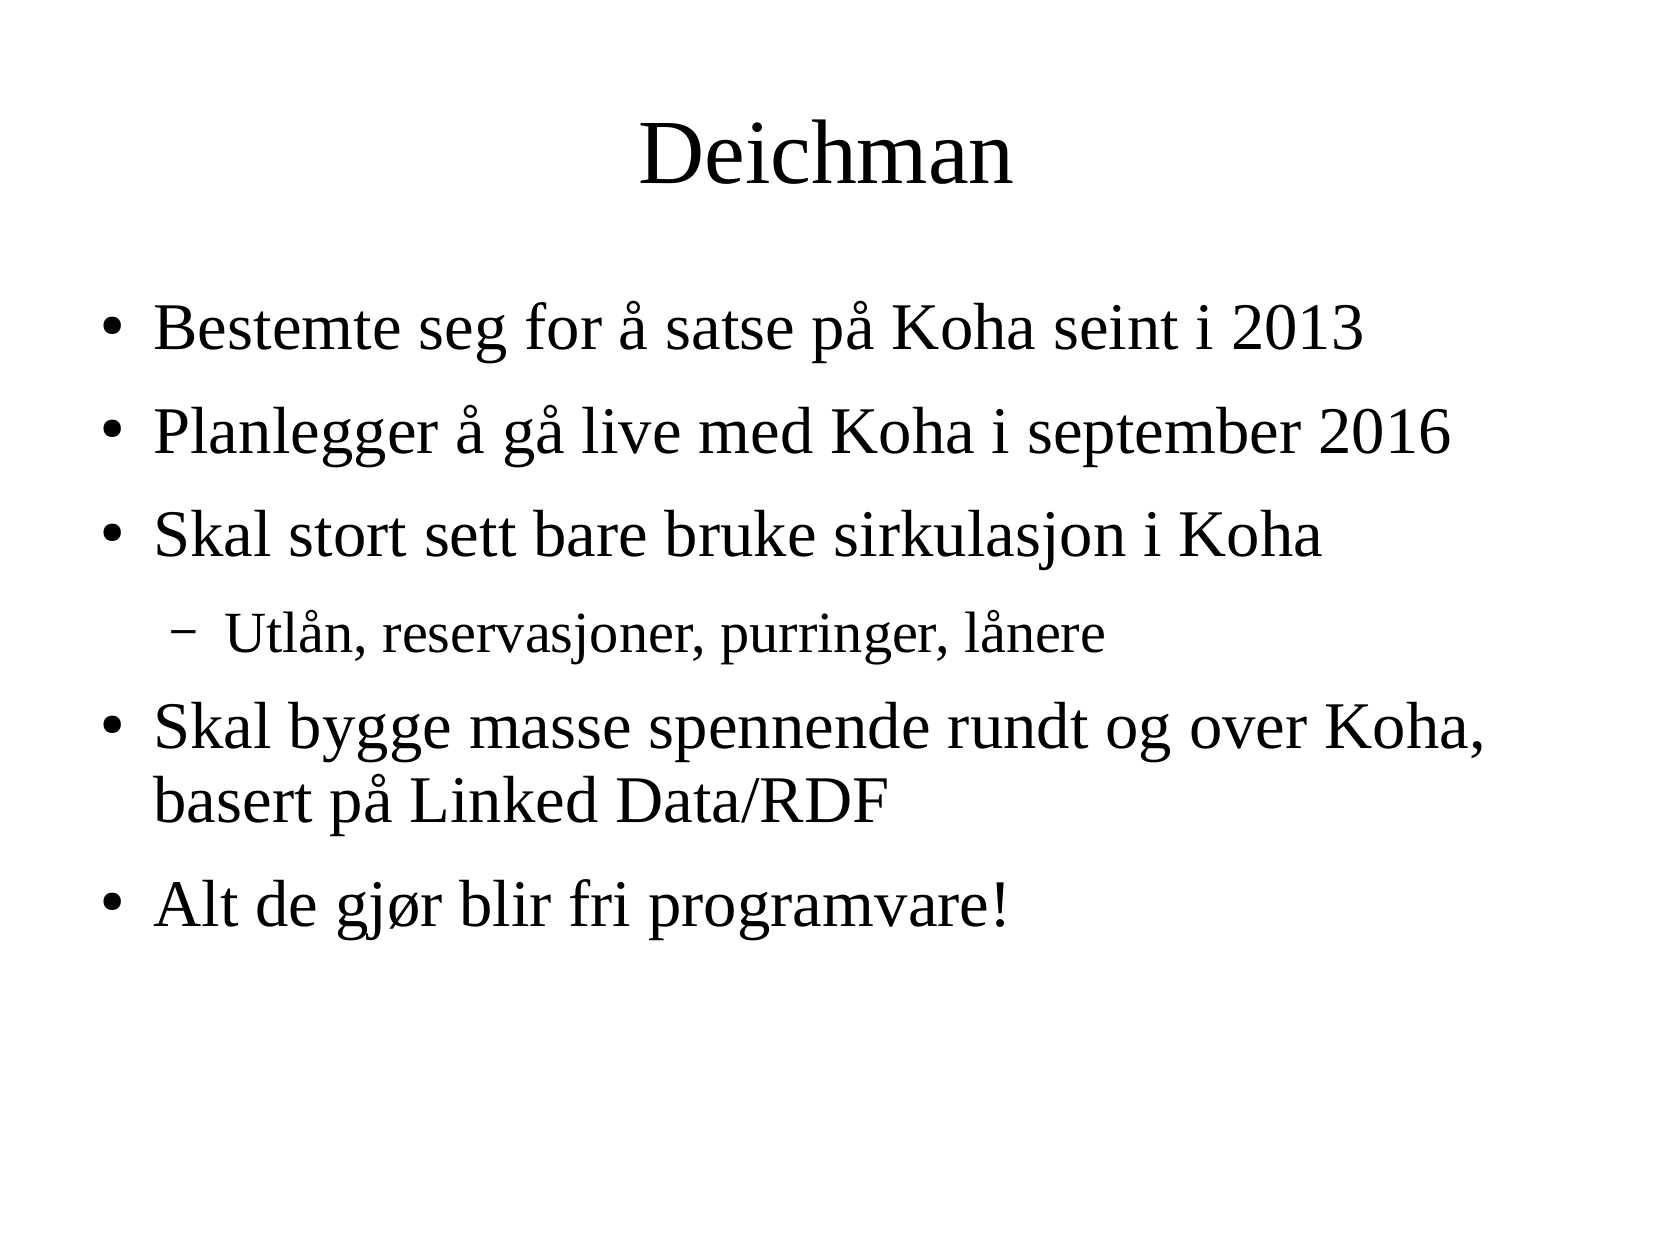

# Deichman
Bestemte seg for å satse på Koha seint i 2013
Planlegger å gå live med Koha i september 2016
Skal stort sett bare bruke sirkulasjon i Koha
Utlån, reservasjoner, purringer, lånere
Skal bygge masse spennende rundt og over Koha, basert på Linked Data/RDF
Alt de gjør blir fri programvare!